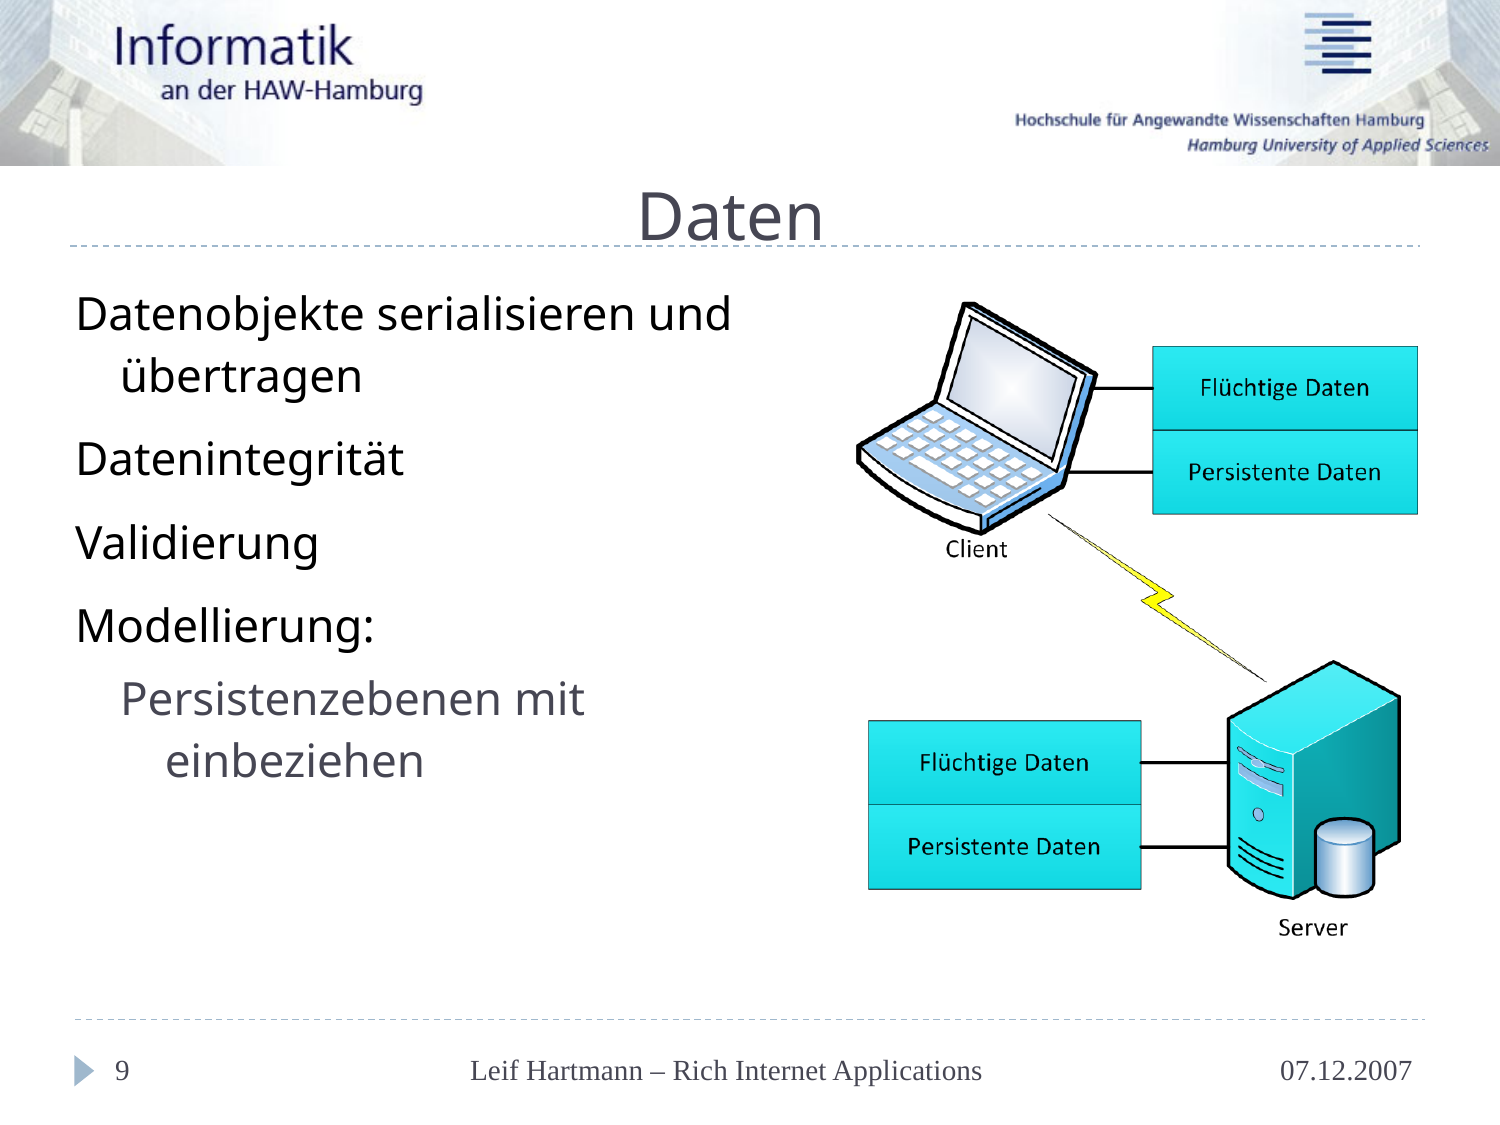

# Daten
Datenobjekte serialisieren und übertragen
Datenintegrität
Validierung
Modellierung:
Persistenzebenen mit einbeziehen
9
07.12.2007
Leif Hartmann - Rich Internet Applications